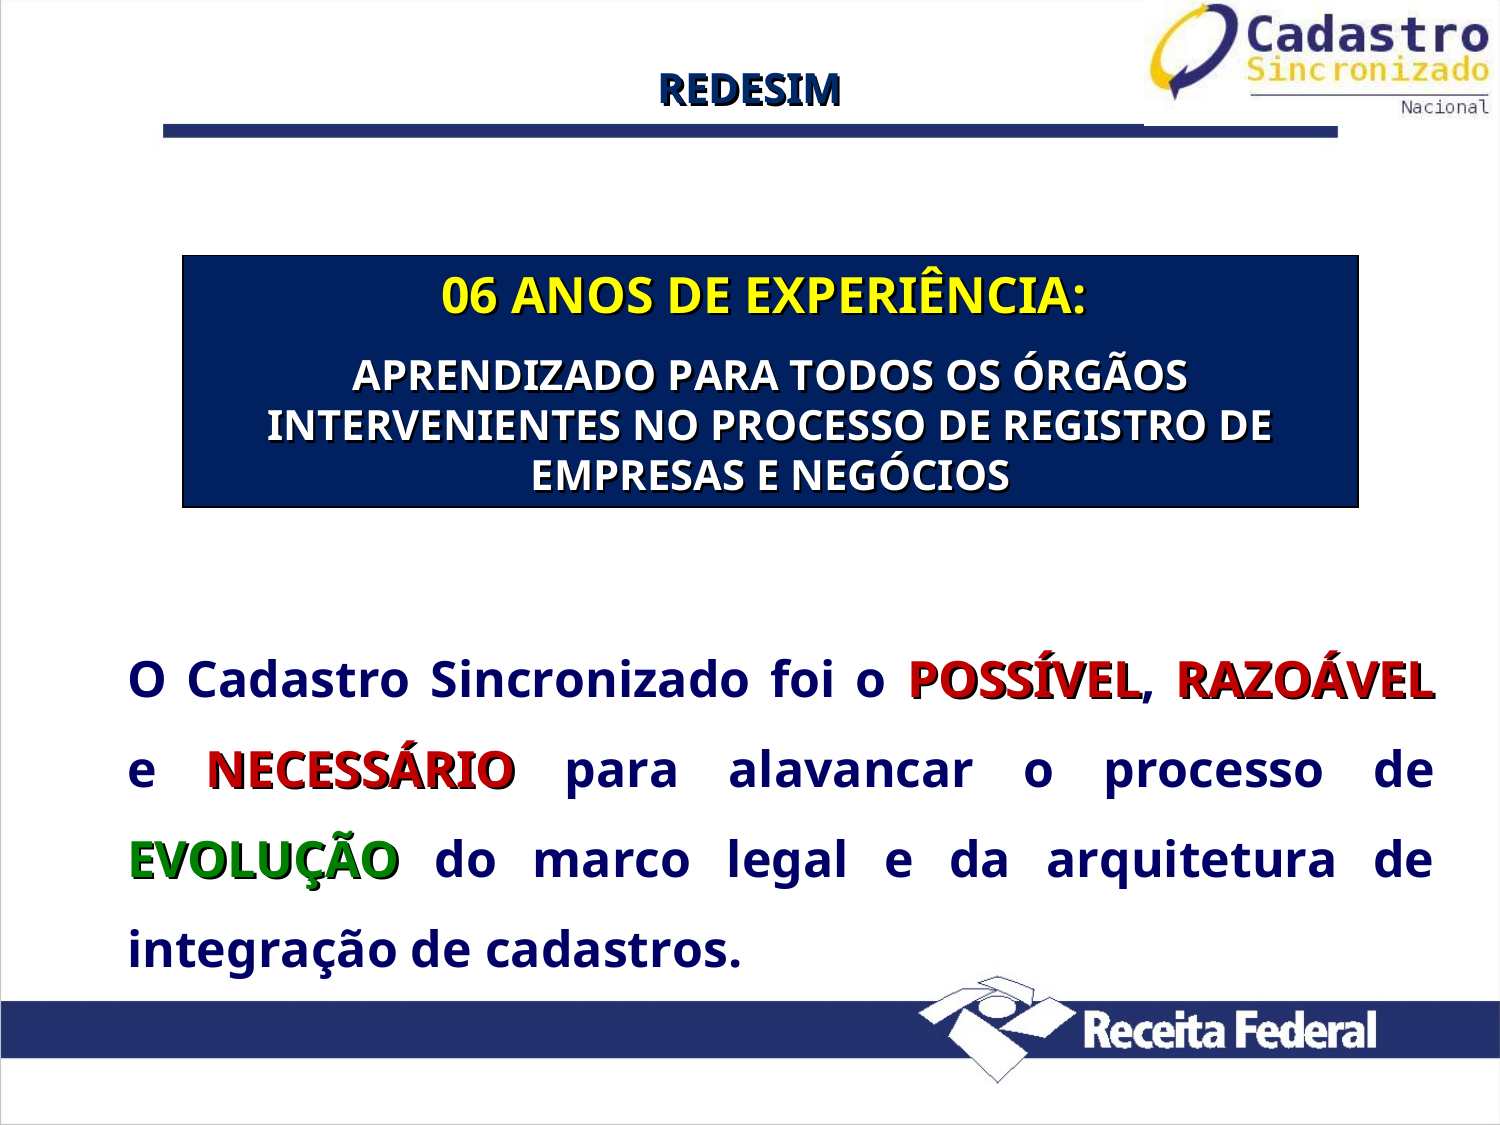

REDESIM
06 ANOS DE EXPERIÊNCIA:
APRENDIZADO PARA TODOS OS ÓRGÃOS INTERVENIENTES NO PROCESSO DE REGISTRO DE EMPRESAS E NEGÓCIOS
O Cadastro Sincronizado foi o POSSÍVEL, RAZOÁVEL e NECESSÁRIO para alavancar o processo de EVOLUÇÃO do marco legal e da arquitetura de integração de cadastros.